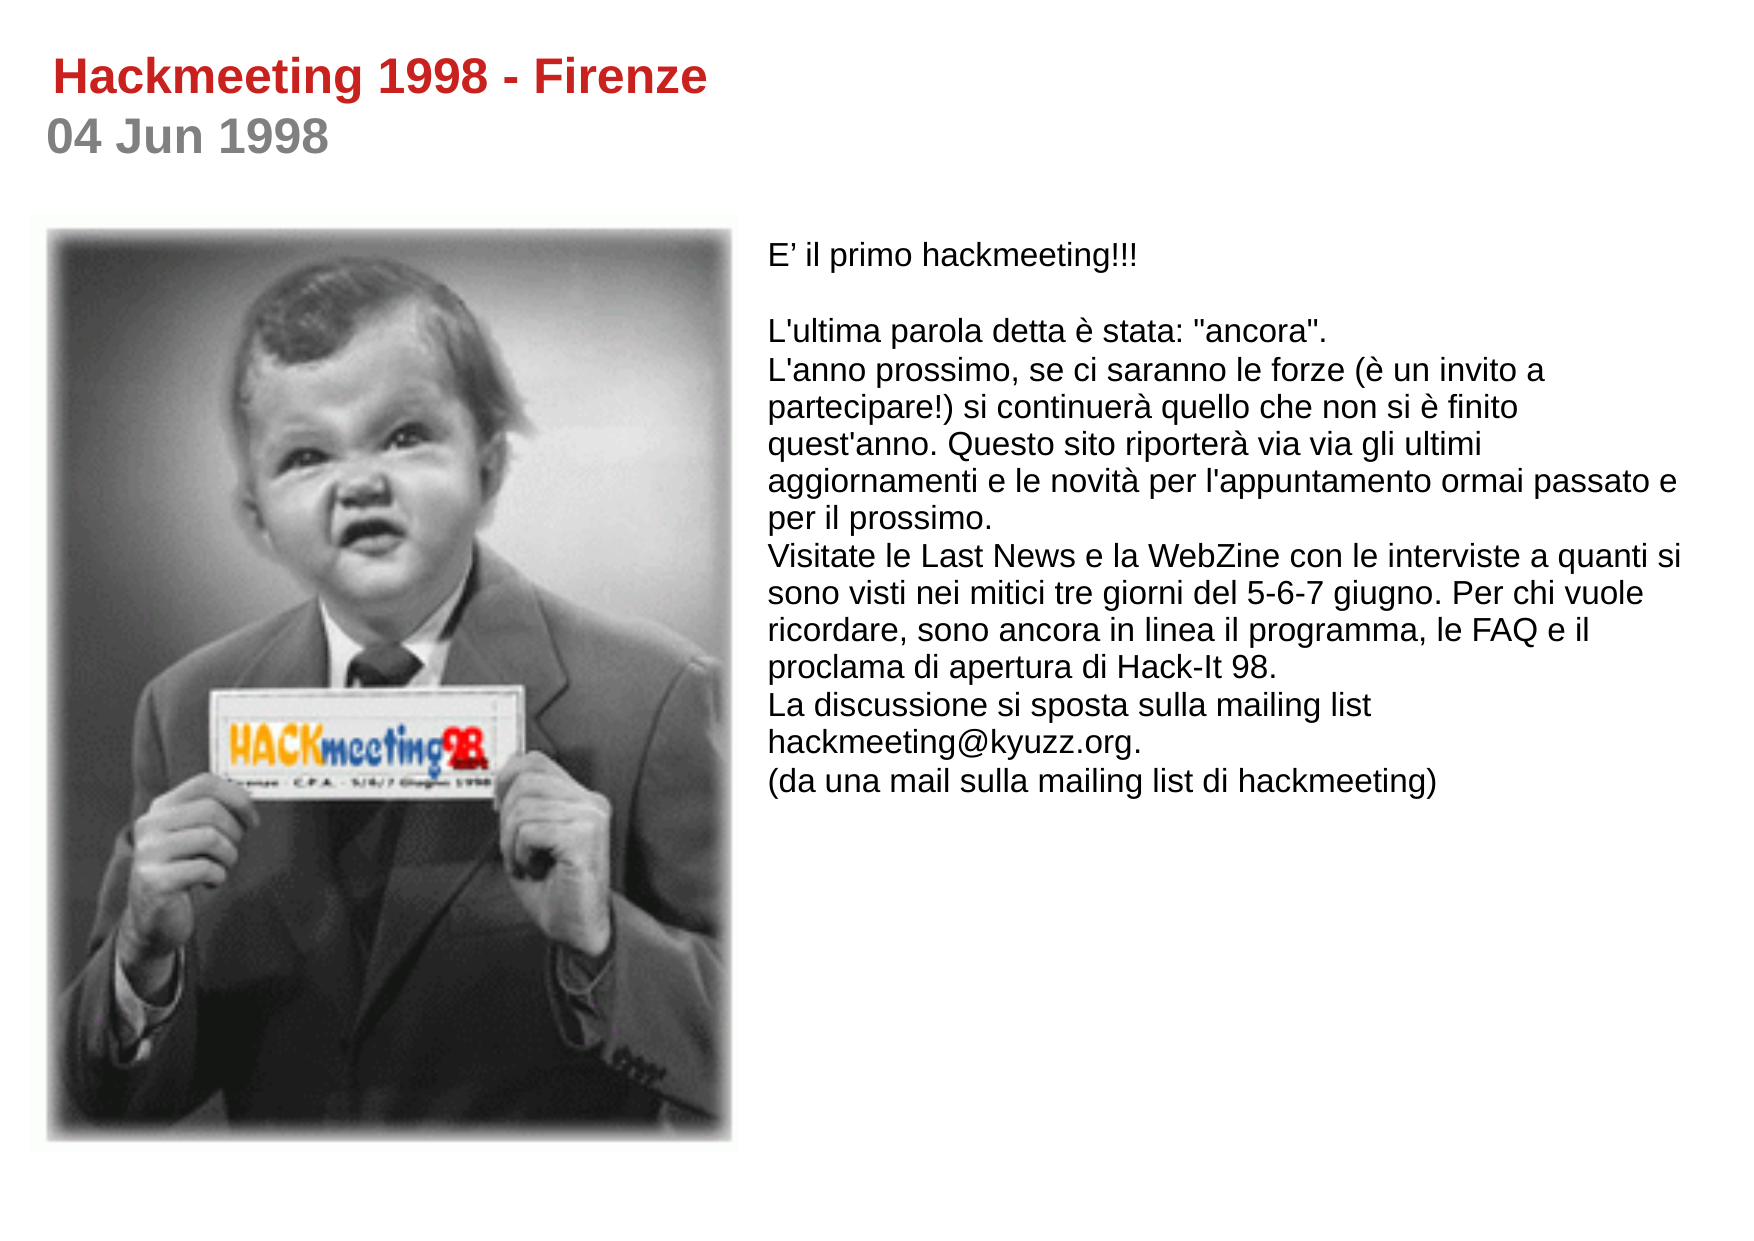

# Hackmeeting 1998 - Firenze
04 Jun 1998
E’ il primo hackmeeting!!!
L'ultima parola detta è stata: "ancora".
L'anno prossimo, se ci saranno le forze (è un invito a partecipare!) si continuerà quello che non si è finito quest'anno. Questo sito riporterà via via gli ultimi aggiornamenti e le novità per l'appuntamento ormai passato e per il prossimo.
Visitate le Last News e la WebZine con le interviste a quanti si sono visti nei mitici tre giorni del 5-6-7 giugno. Per chi vuole ricordare, sono ancora in linea il programma, le FAQ e il proclama di apertura di Hack-It 98.
La discussione si sposta sulla mailing list hackmeeting@kyuzz.org.
(da una mail sulla mailing list di hackmeeting)